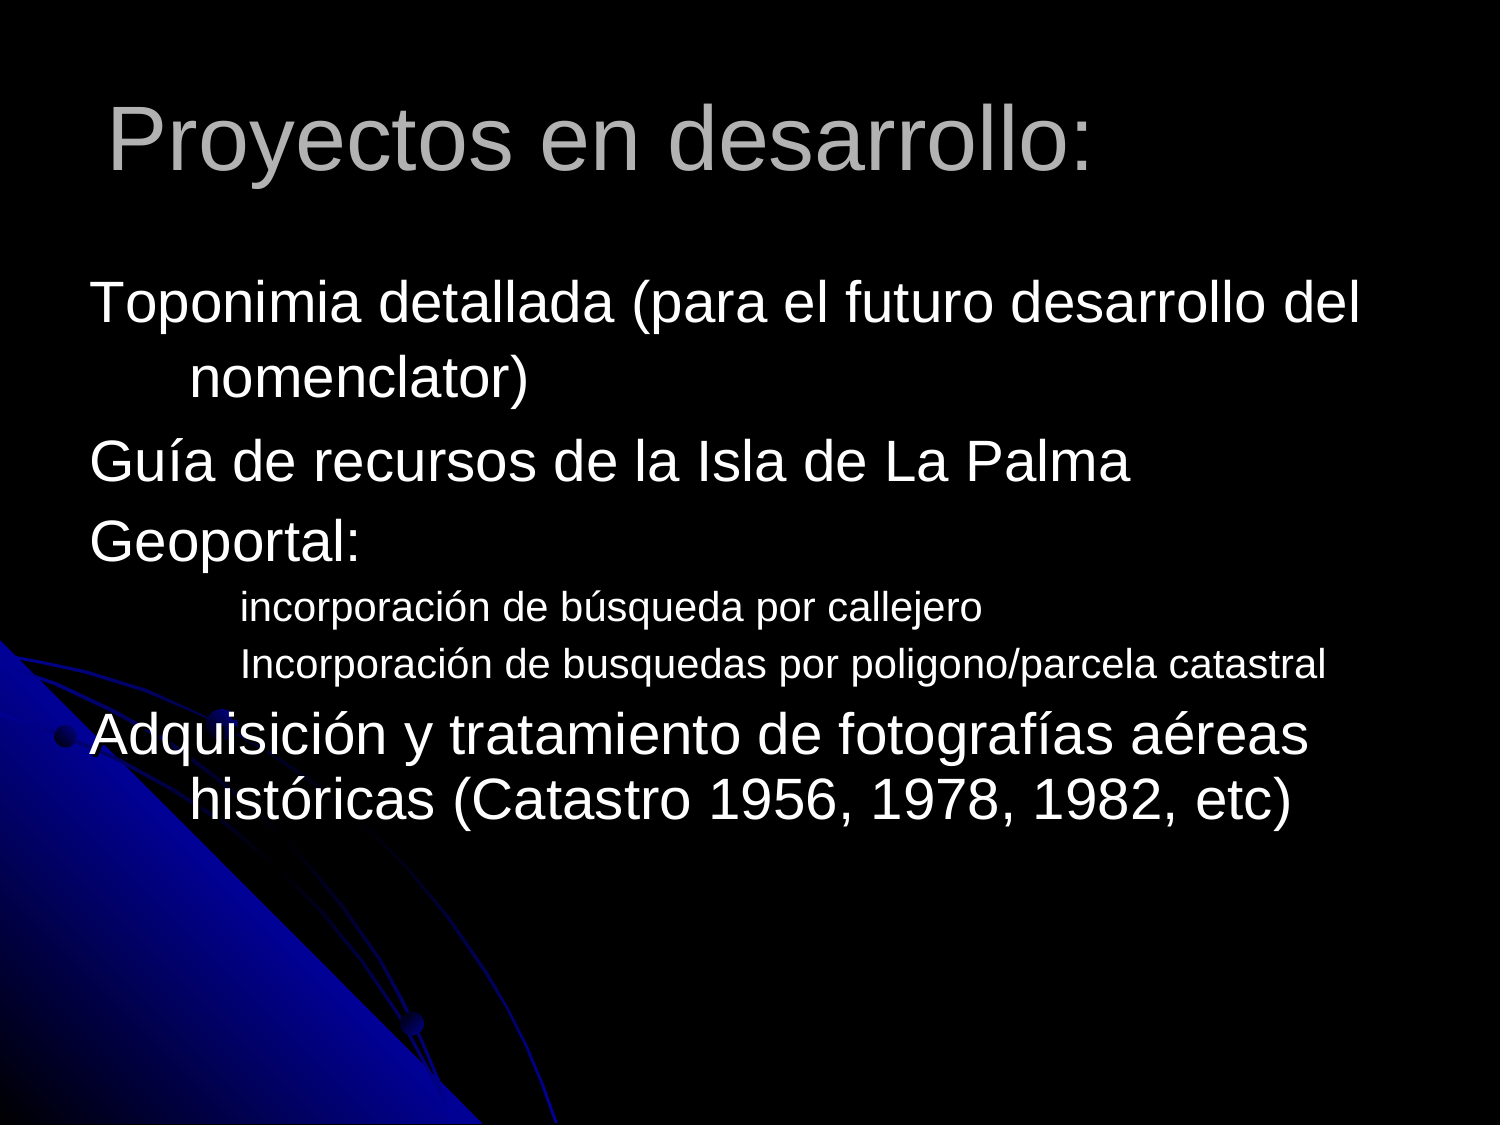

# Proyectos en desarrollo:
Toponimia detallada (para el futuro desarrollo del nomenclator)‏
Guía de recursos de la Isla de La Palma
Geoportal:
incorporación de búsqueda por callejero
Incorporación de busquedas por poligono/parcela catastral
Adquisición y tratamiento de fotografías aéreas históricas (Catastro 1956, 1978, 1982, etc)